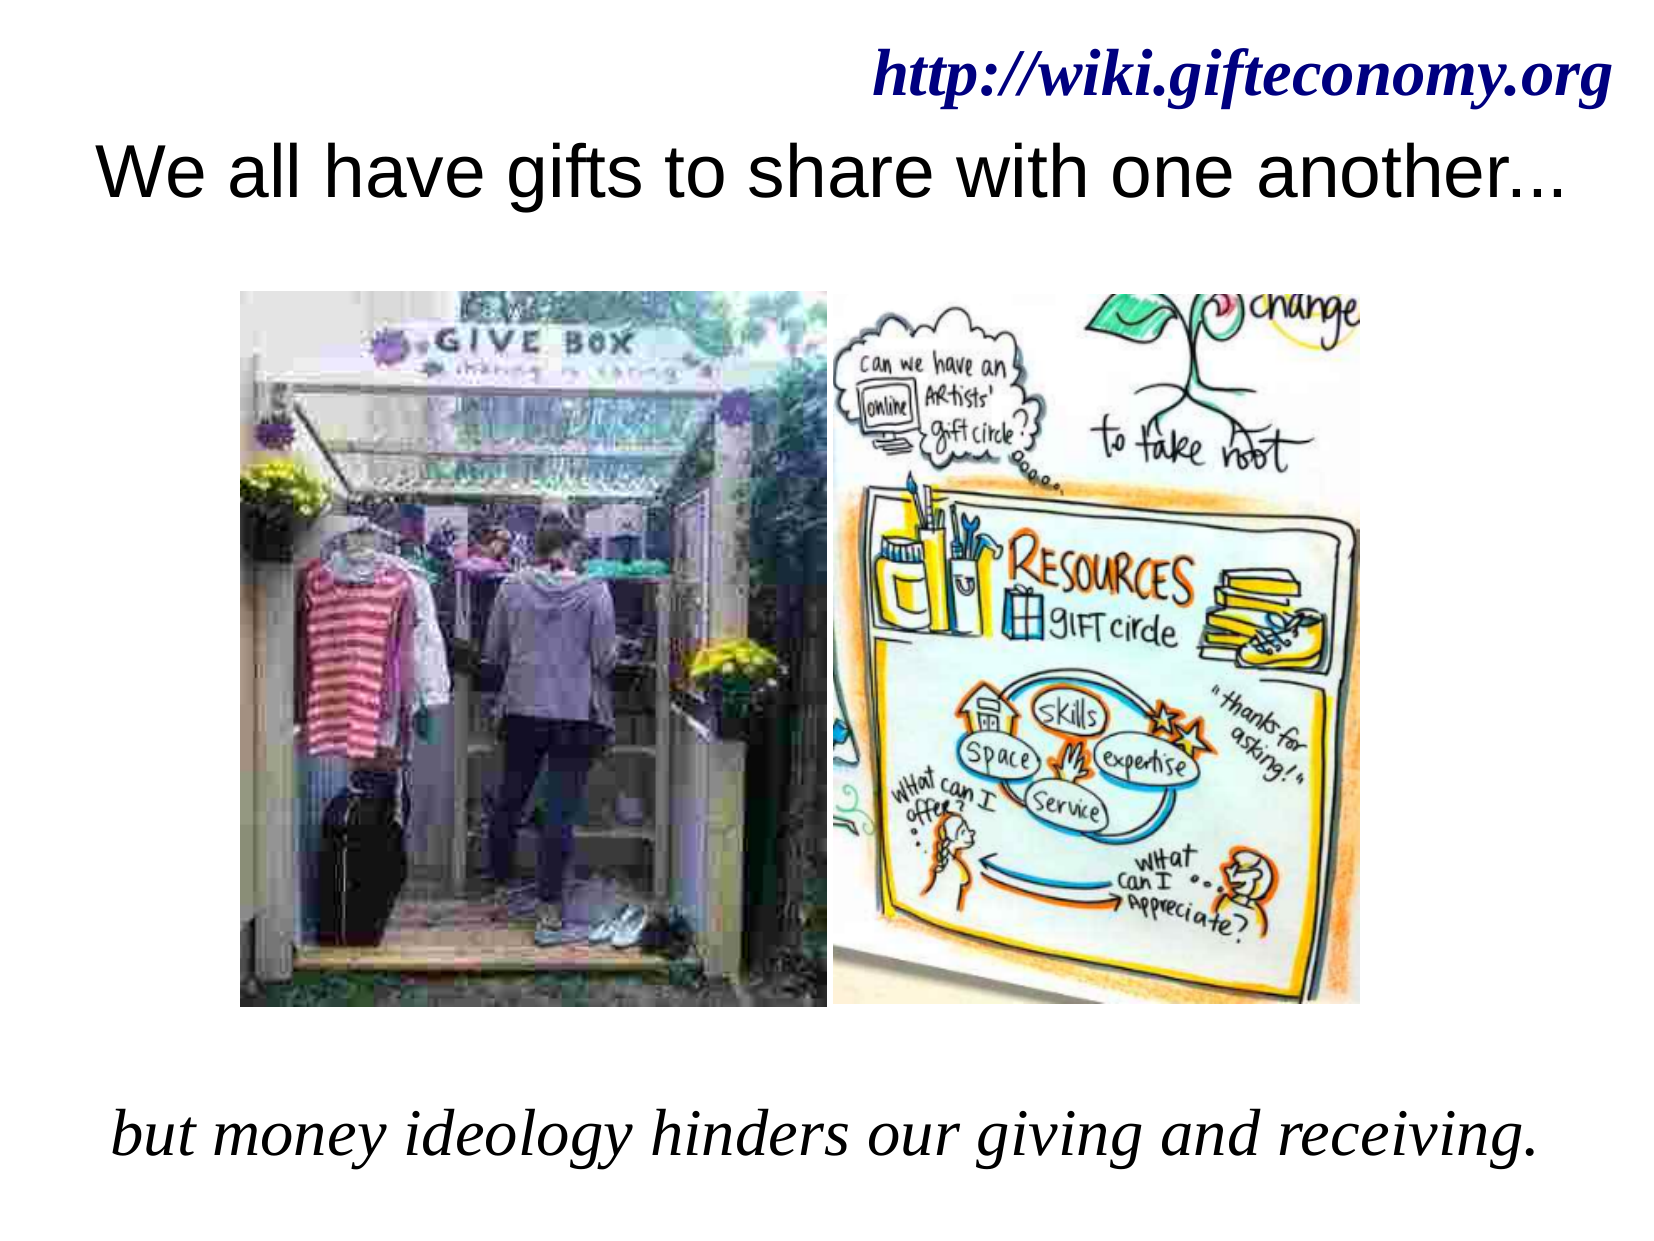

http://wiki.gifteconomy.org
We all have gifts to share with one another...
but money ideology hinders our giving and receiving.